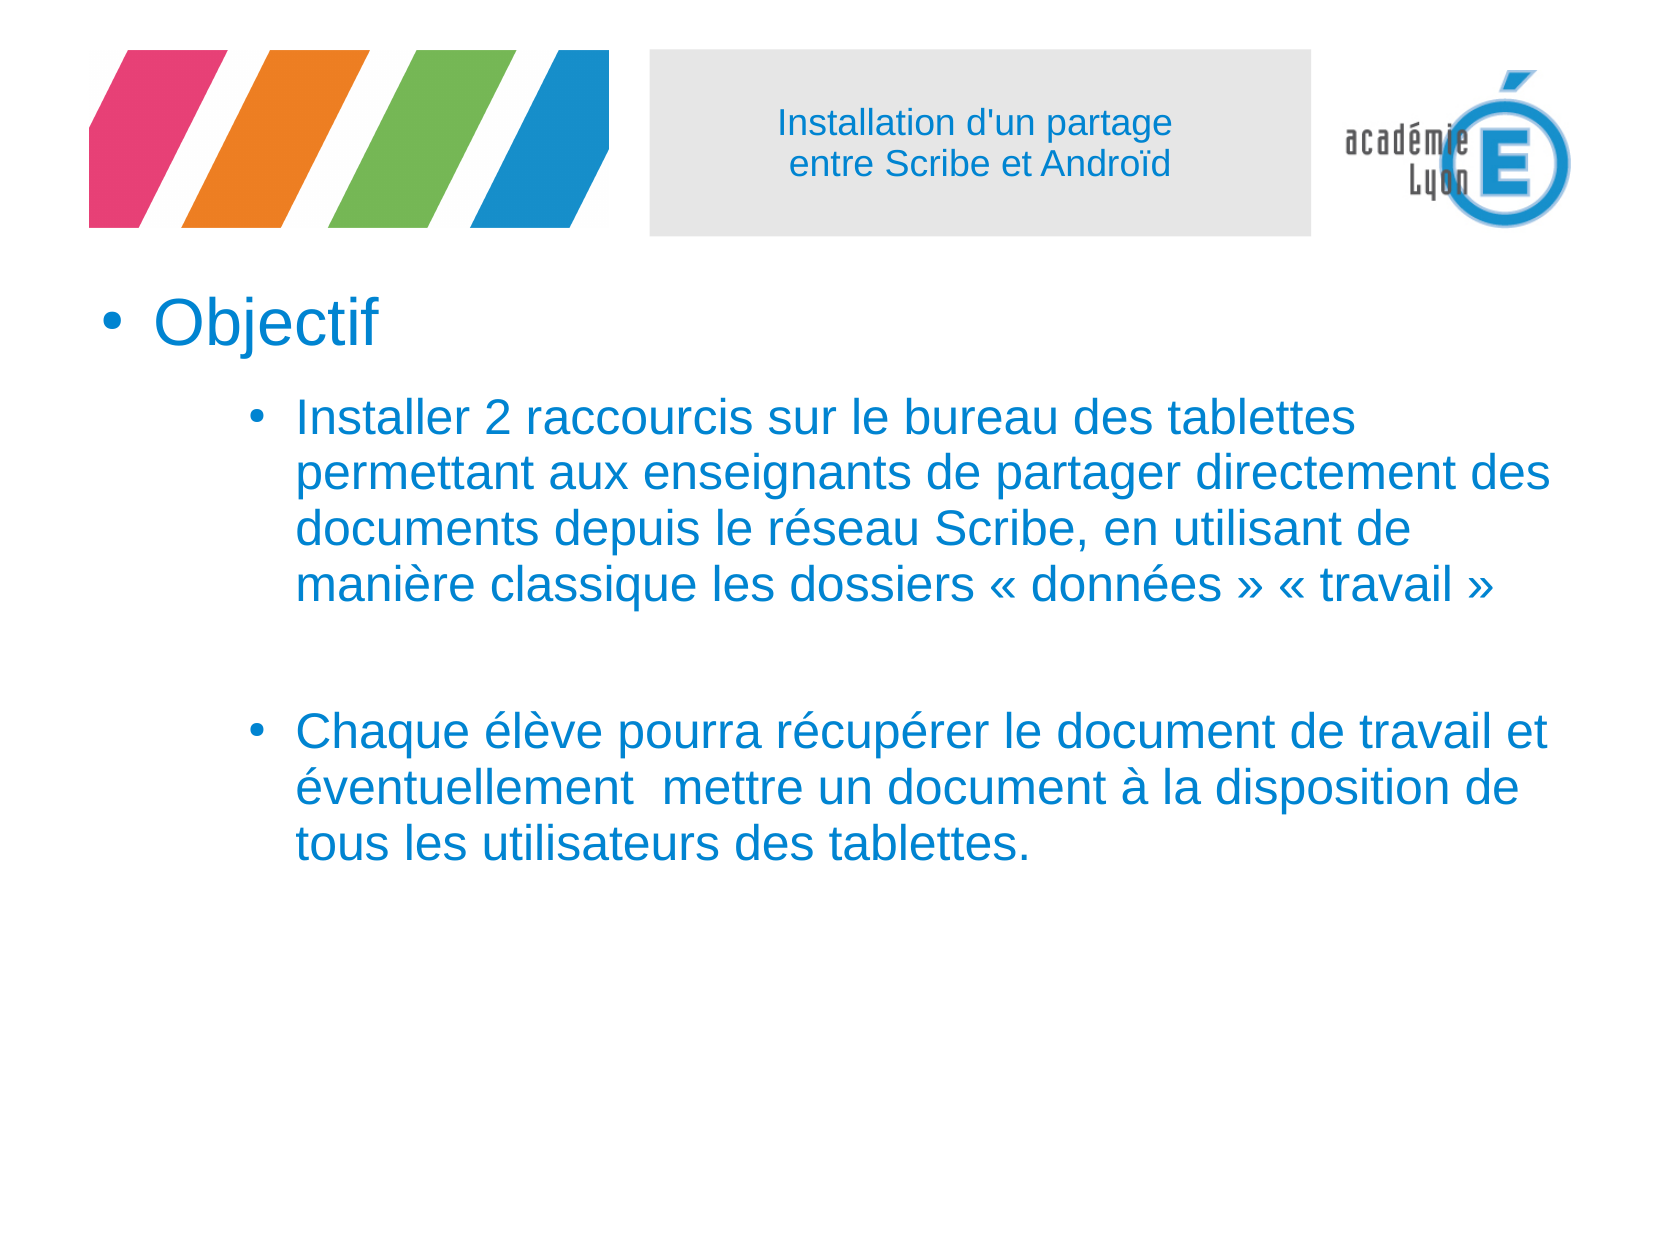

Installation d'un partage
entre Scribe et Androïd
# Objectif
Installer 2 raccourcis sur le bureau des tablettes permettant aux enseignants de partager directement des documents depuis le réseau Scribe, en utilisant de manière classique les dossiers « données » « travail »
Chaque élève pourra récupérer le document de travail et éventuellement mettre un document à la disposition de tous les utilisateurs des tablettes.